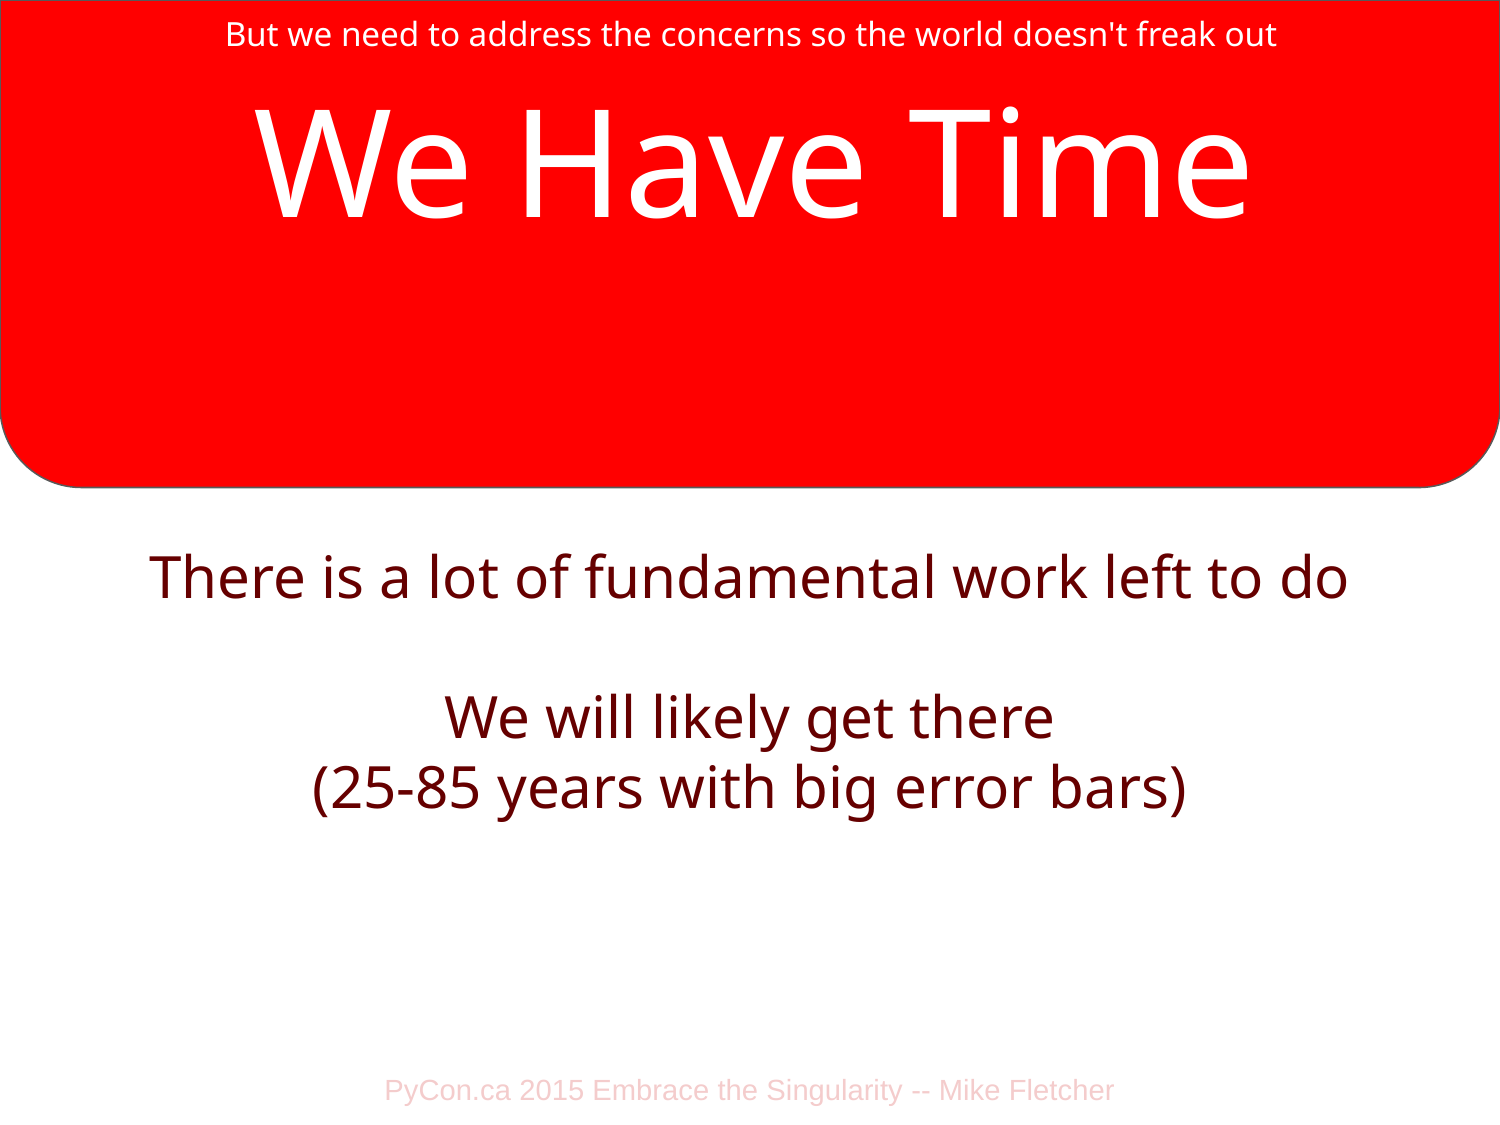

But we need to address the concerns so the world doesn't freak out
# We Have Time
There is a lot of fundamental work left to do
We will likely get there
(25-85 years with big error bars)